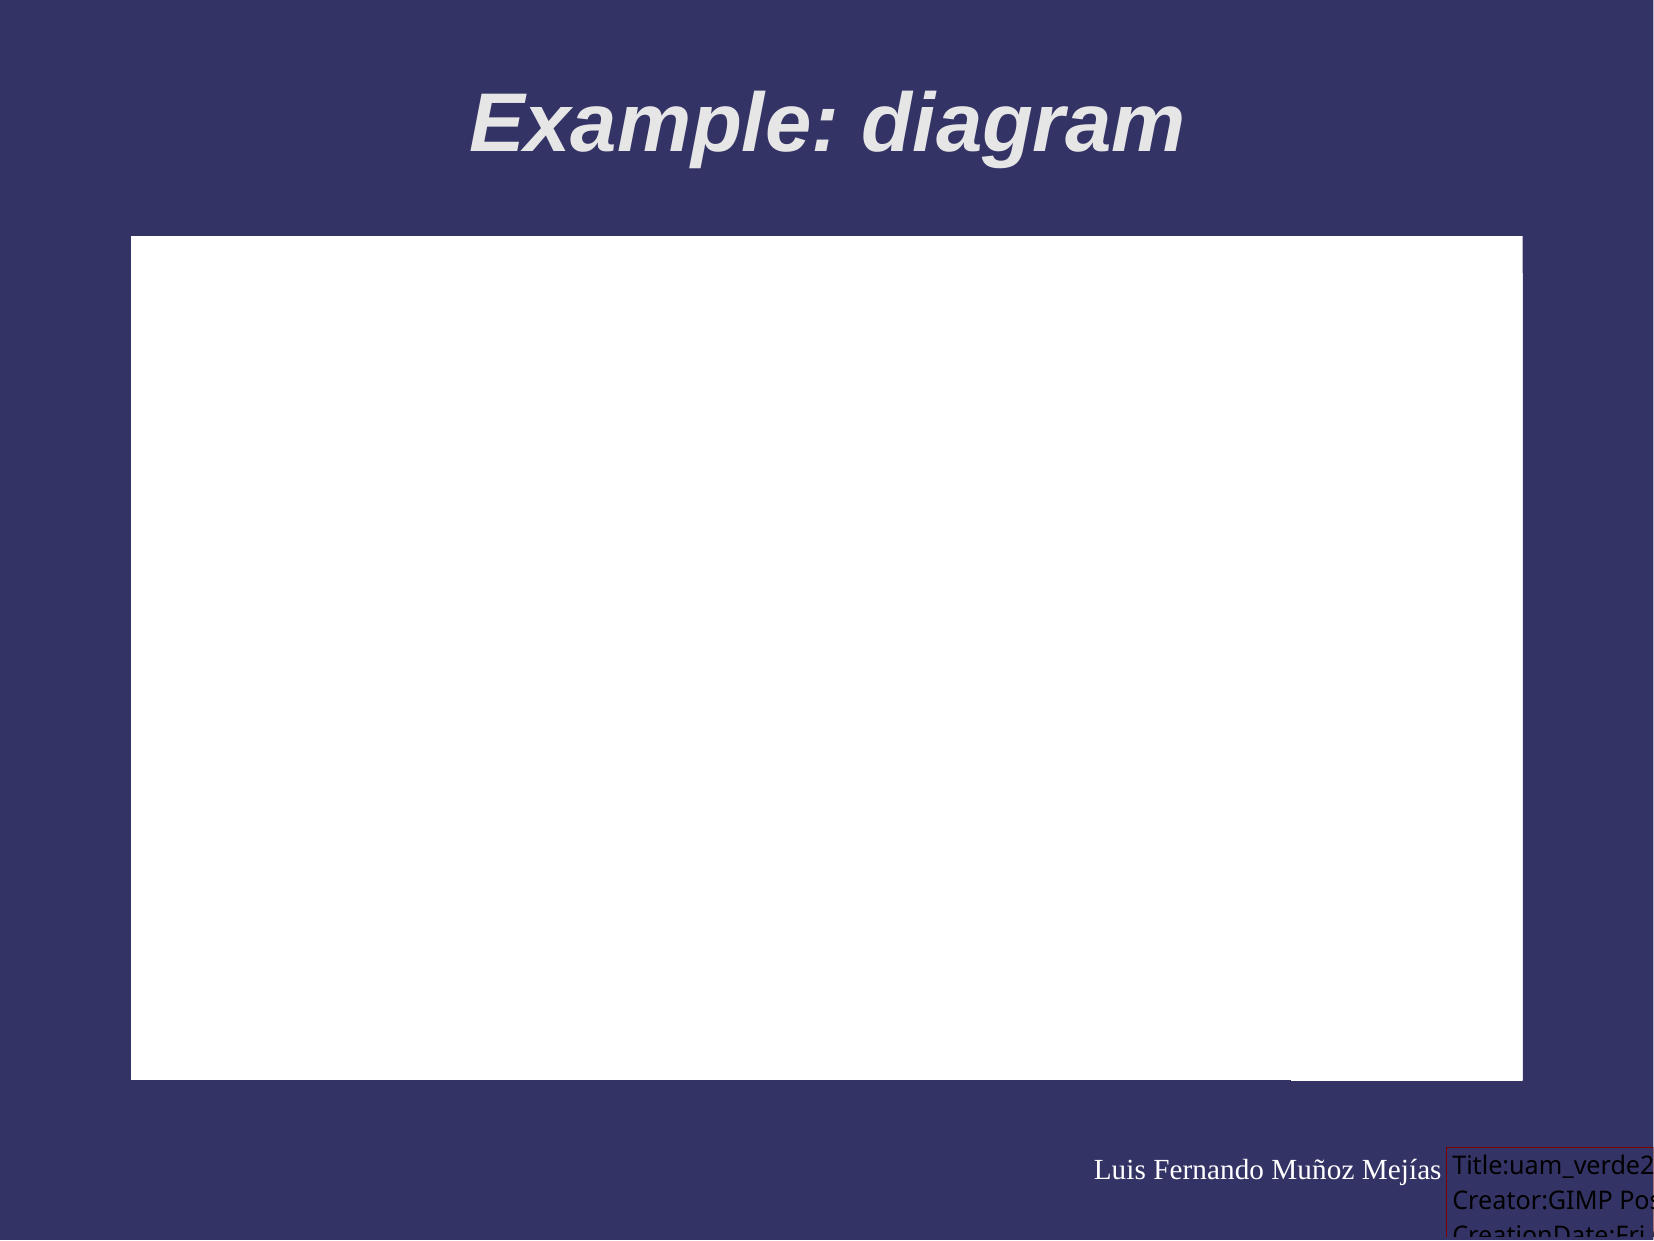

# Example: diagram
Luis Fernando Muñoz Mejías